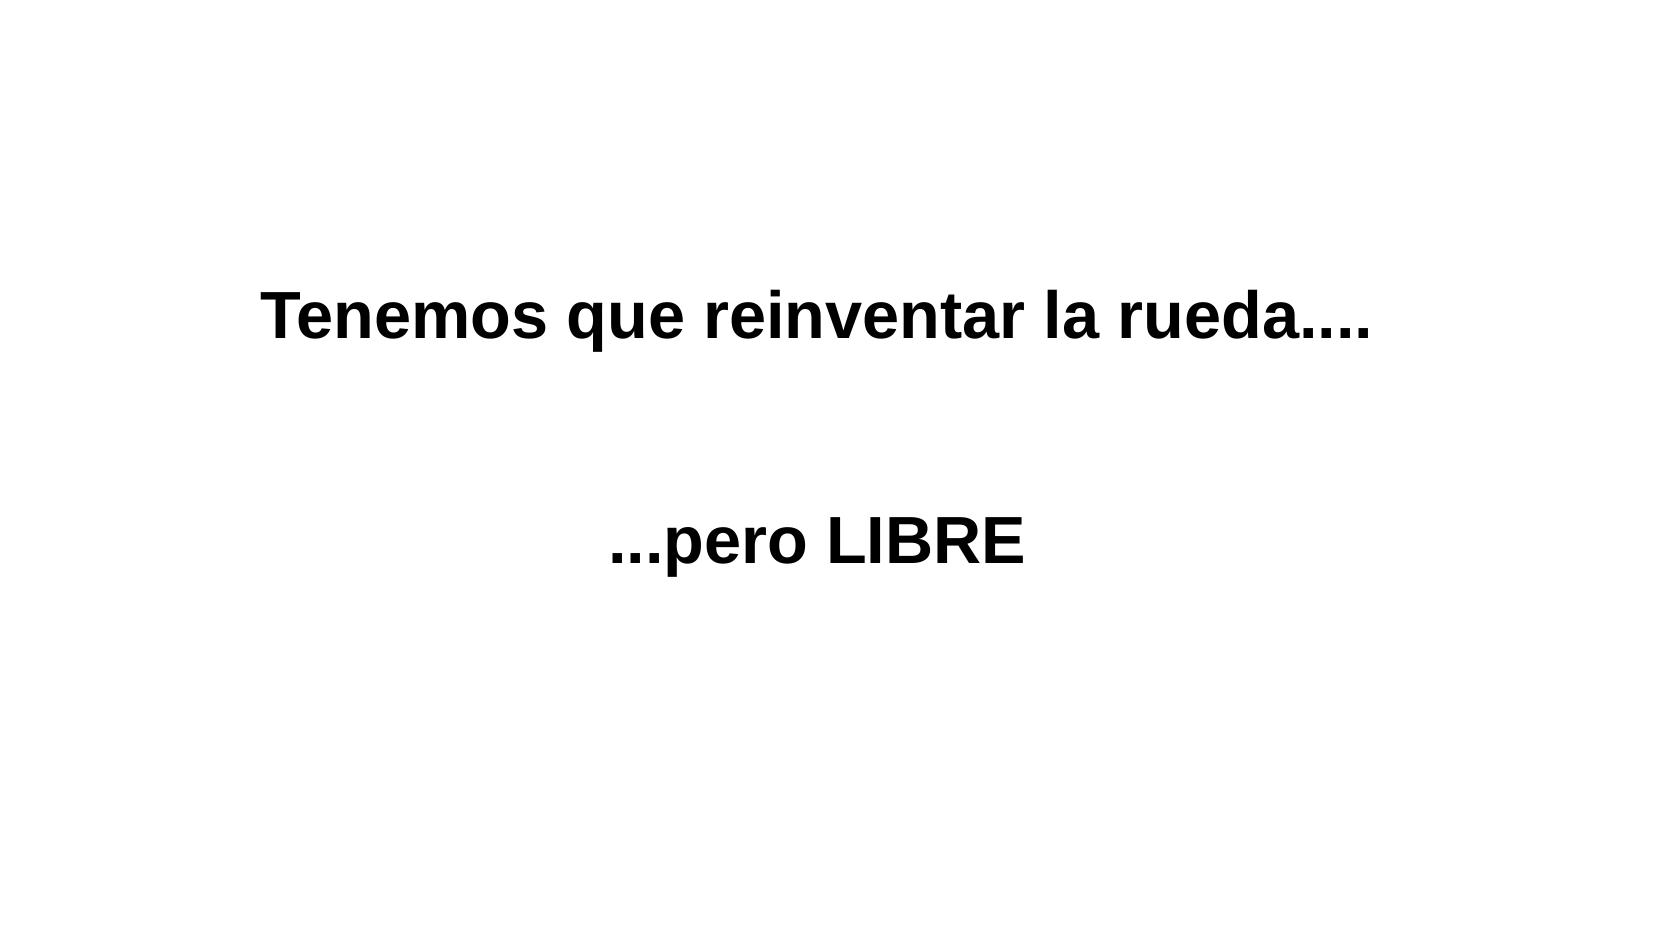

# Tenemos que reinventar la rueda.... ...pero LIBRE